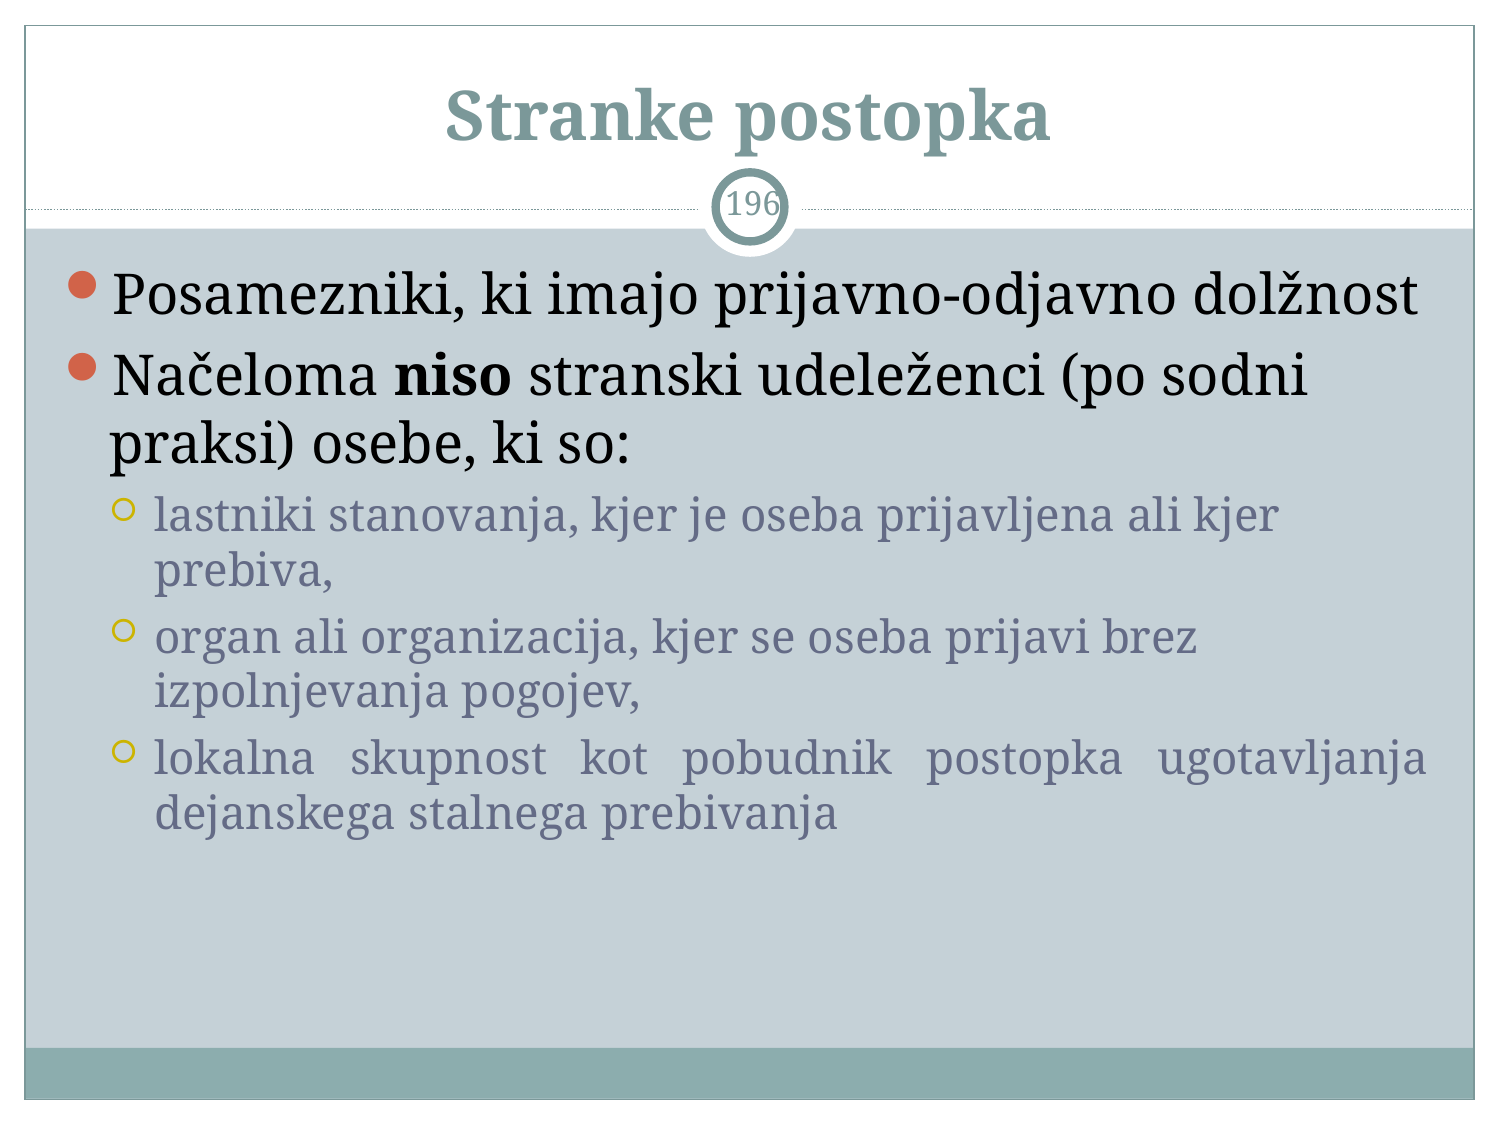

# Stranke postopka
Posamezniki, ki imajo prijavno-odjavno dolžnost
Načeloma niso stranski udeleženci (po sodni praksi) osebe, ki so:
lastniki stanovanja, kjer je oseba prijavljena ali kjer prebiva,
organ ali organizacija, kjer se oseba prijavi brez izpolnjevanja pogojev,
lokalna skupnost kot pobudnik postopka ugotavljanja dejanskega stalnega prebivanja